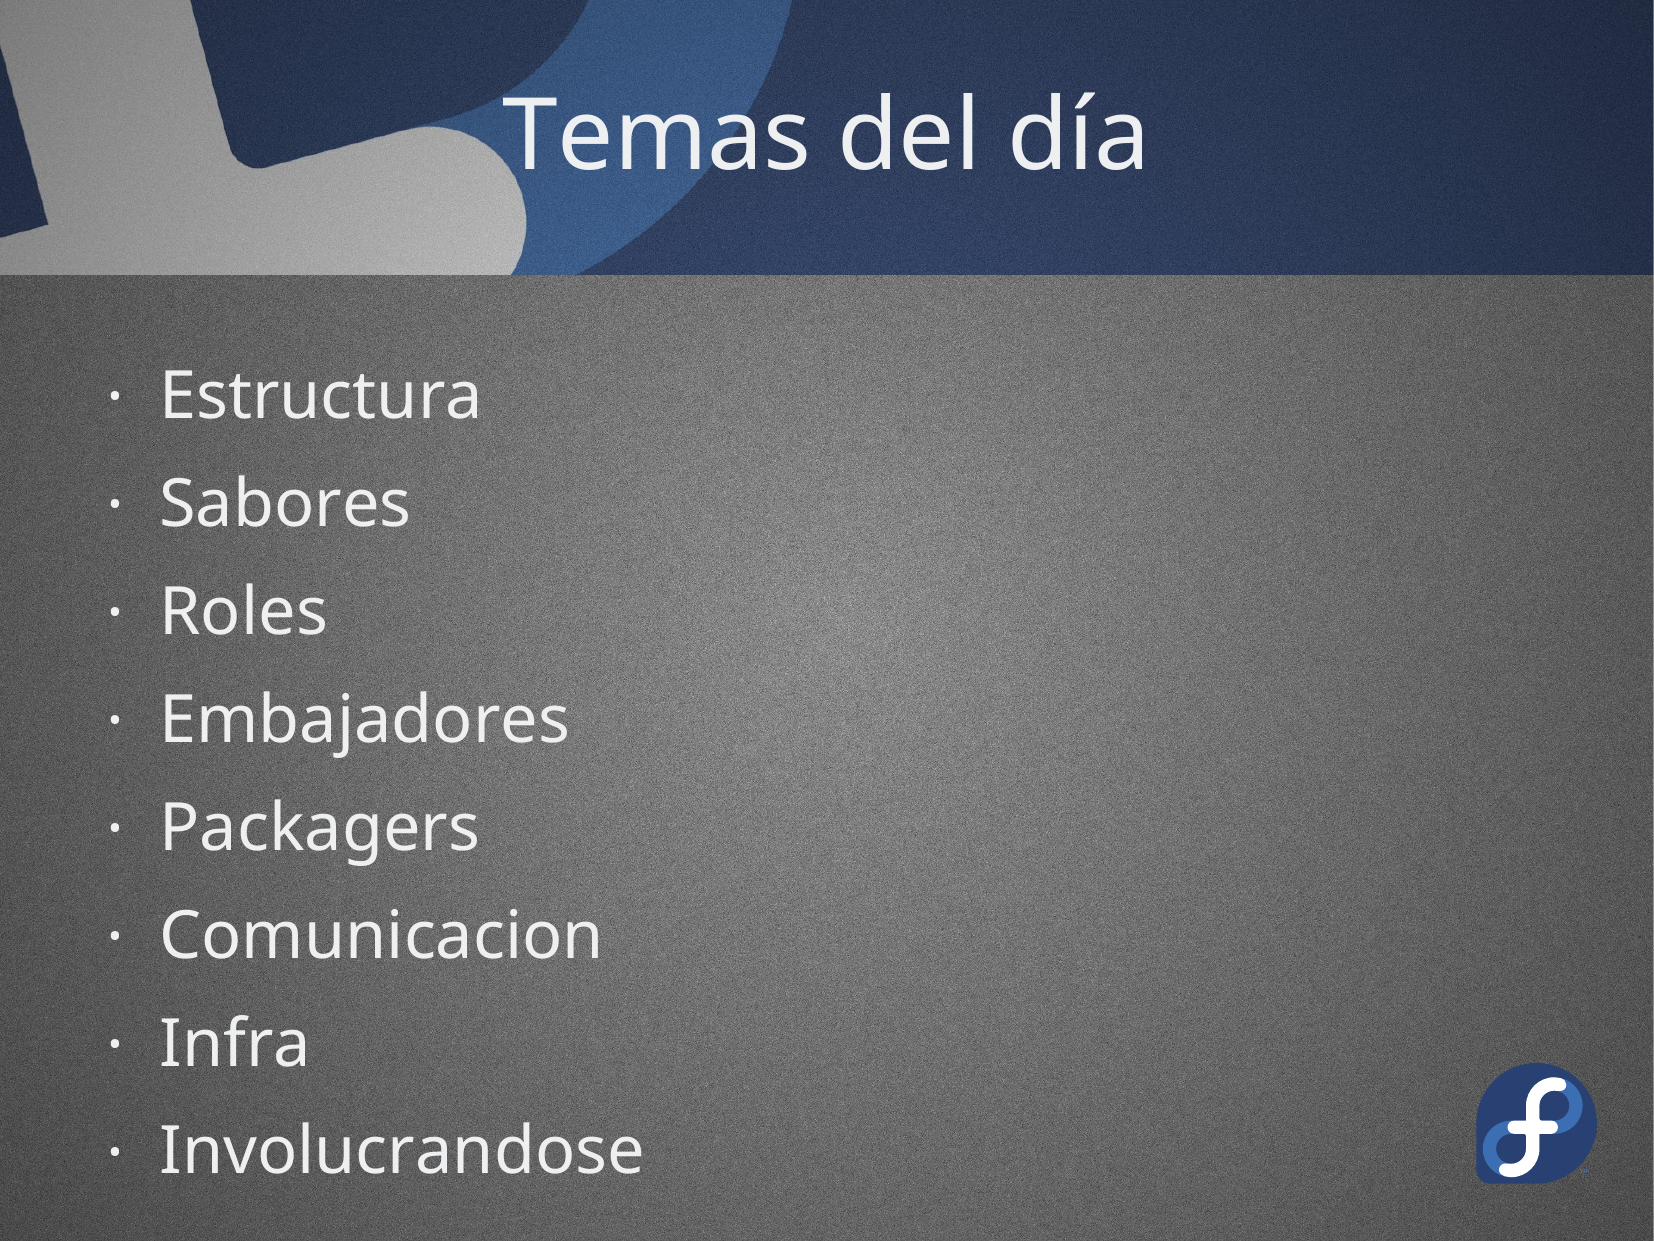

Temas del día
Estructura
Sabores
Roles
Embajadores
Packagers
Comunicacion
Infra
Involucrandose